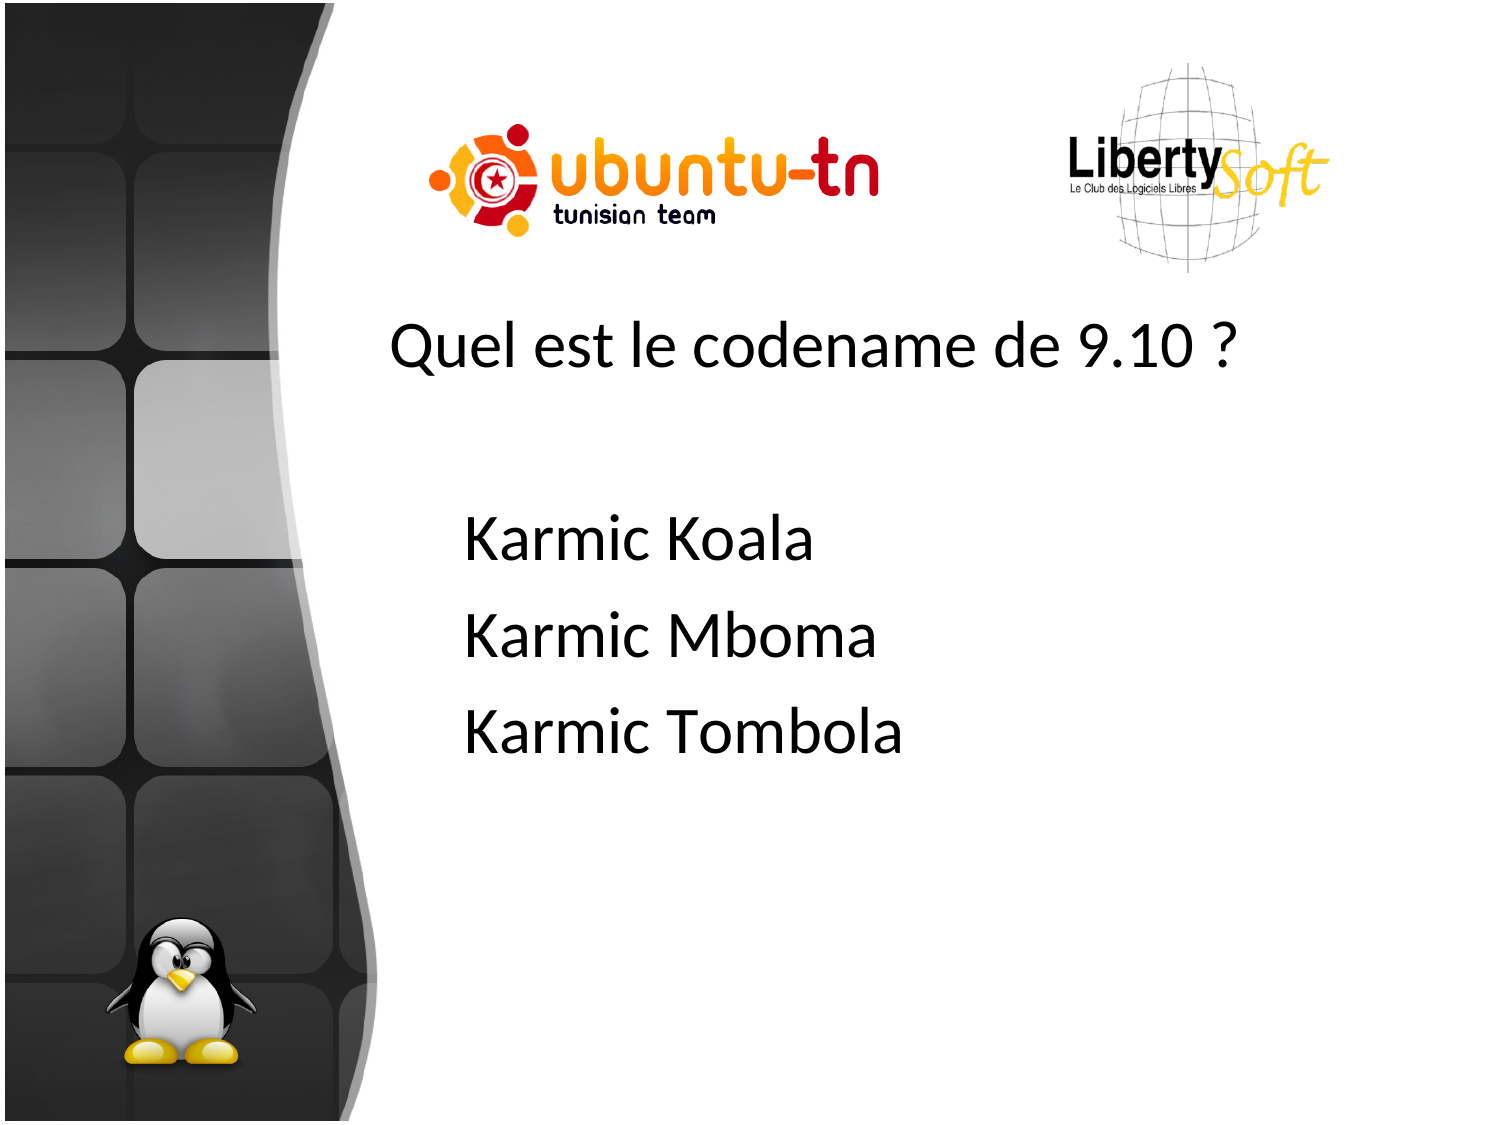

#
Quel est le codename de 9.10 ?
Karmic Koala
Karmic Mboma
Karmic Tombola